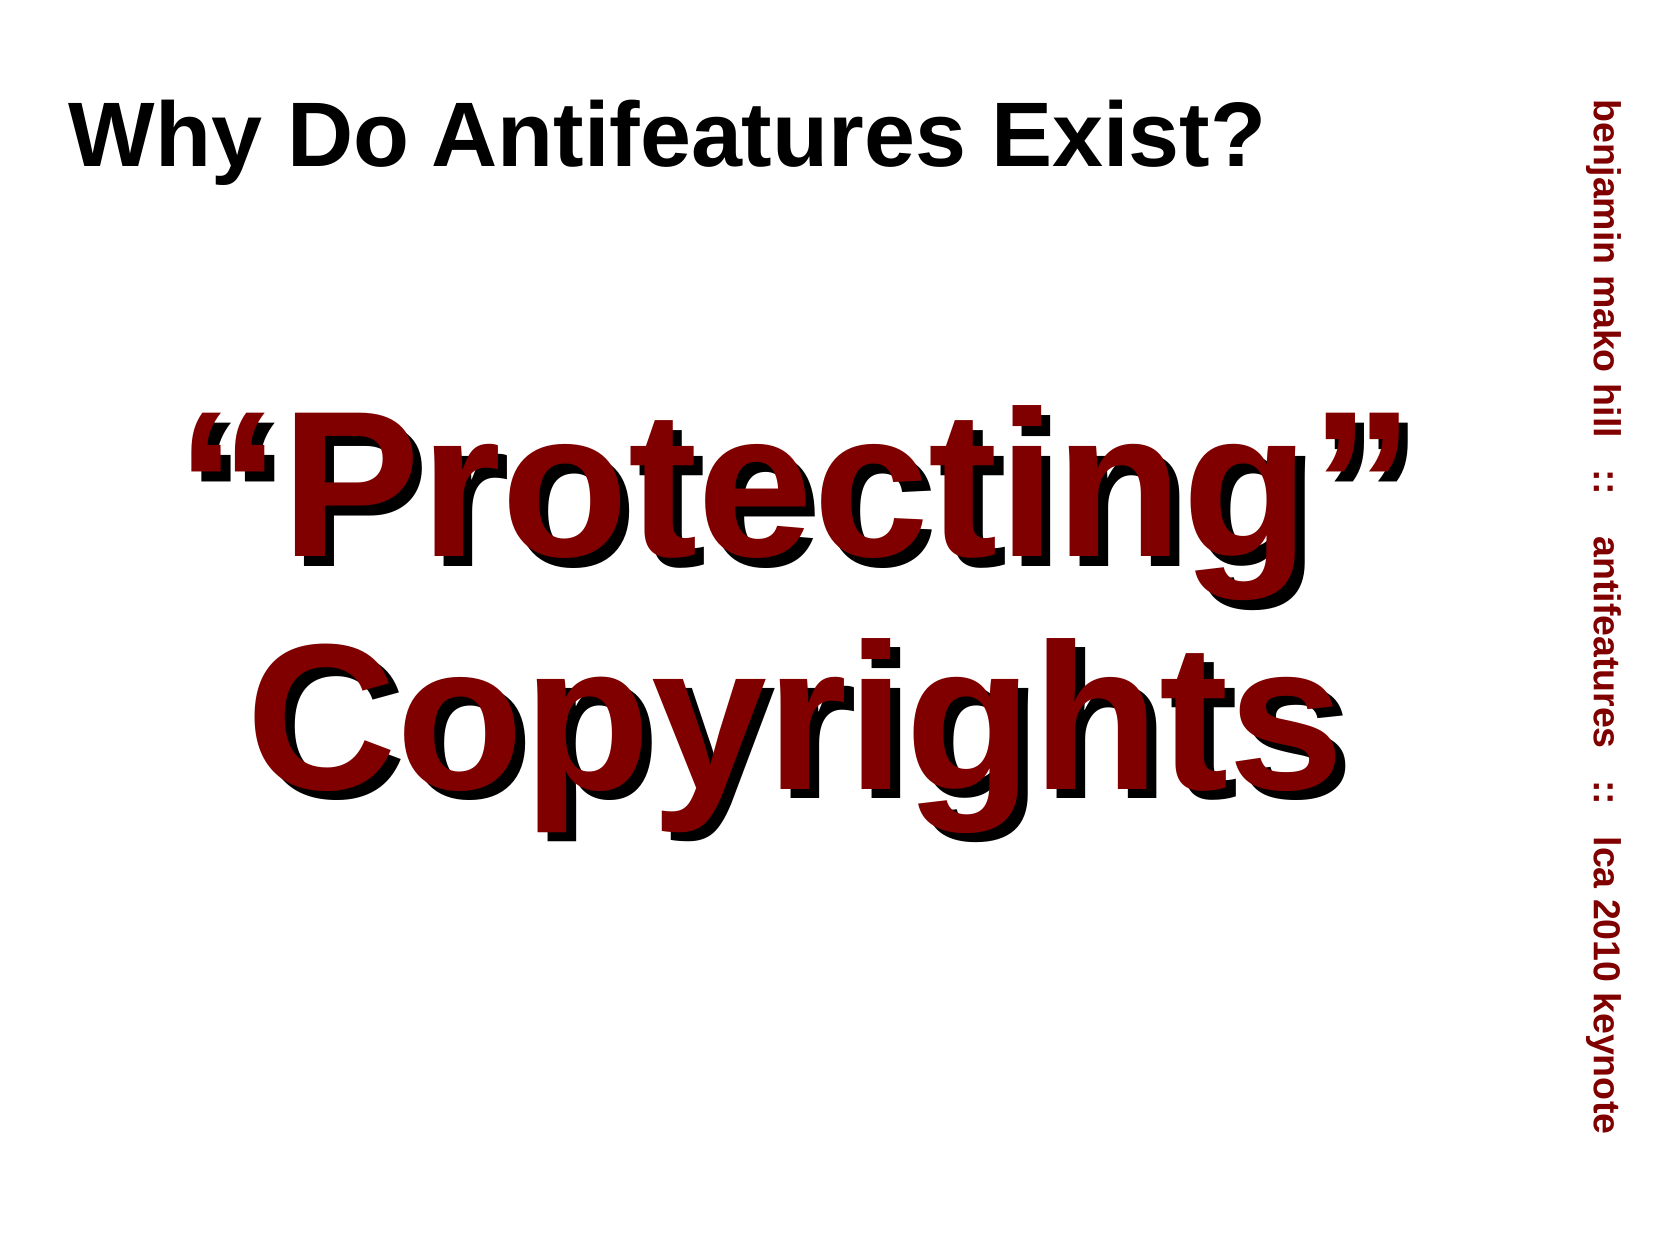

# Why Do Antifeatures Exist?
“Protecting” Copyrights